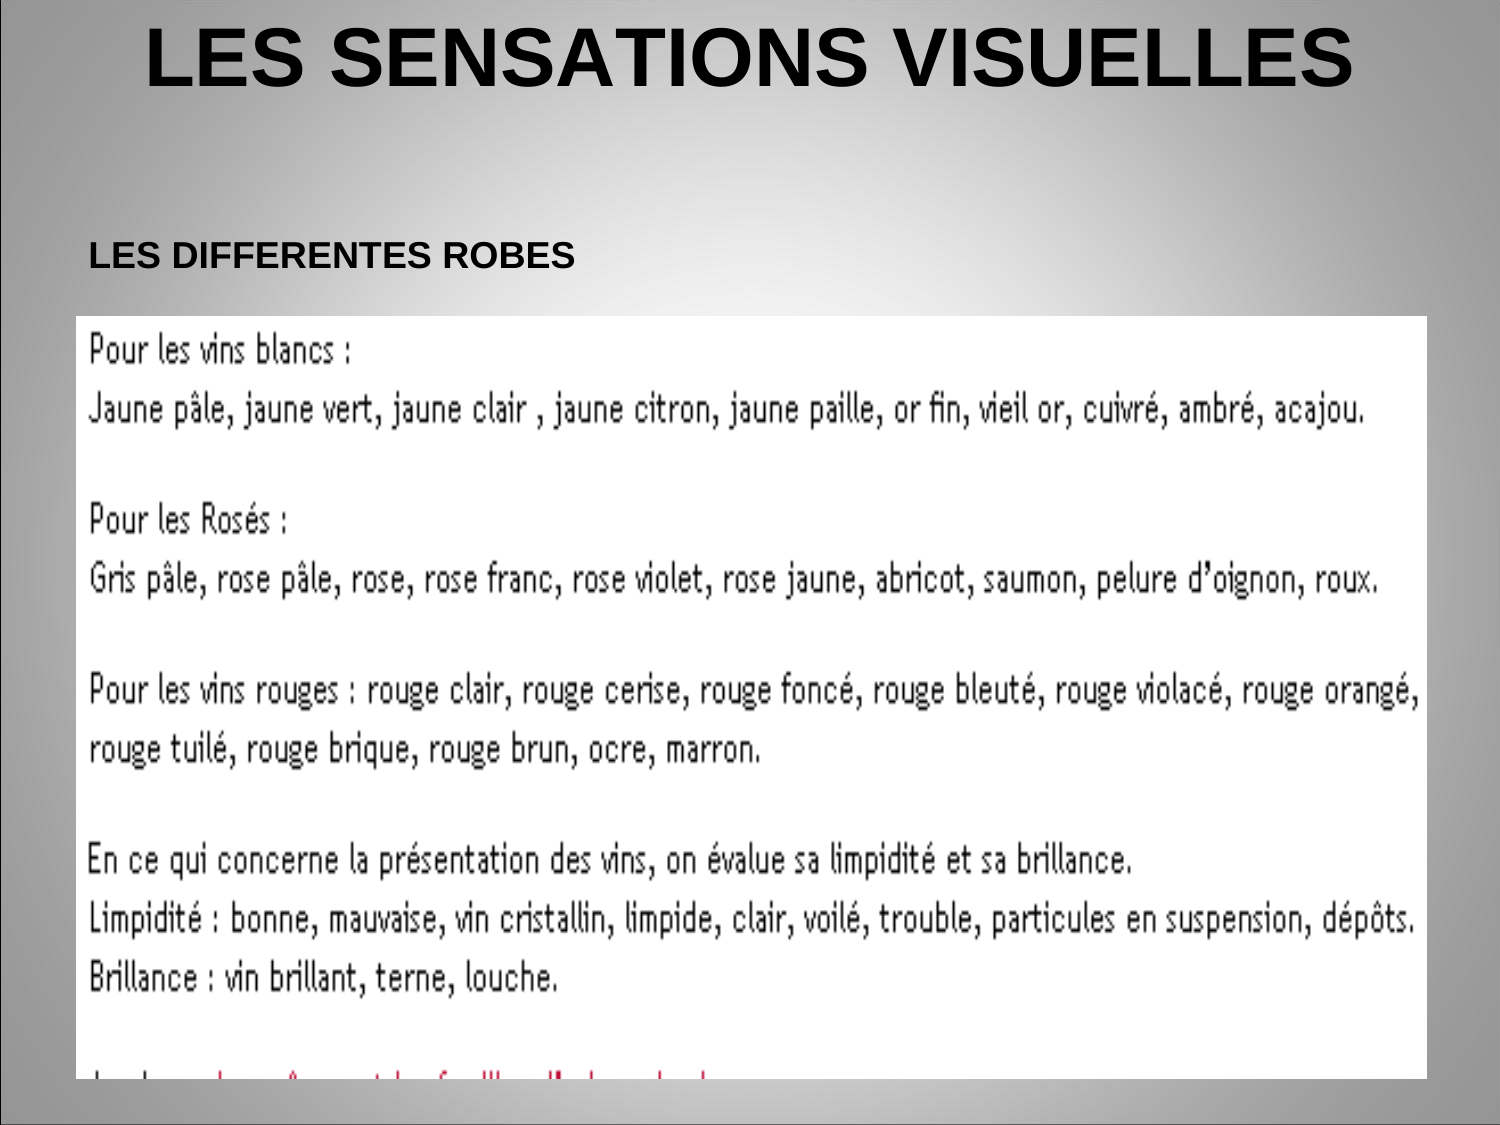

# LES SENSATIONS VISUELLES
LES DIFFERENTES ROBES